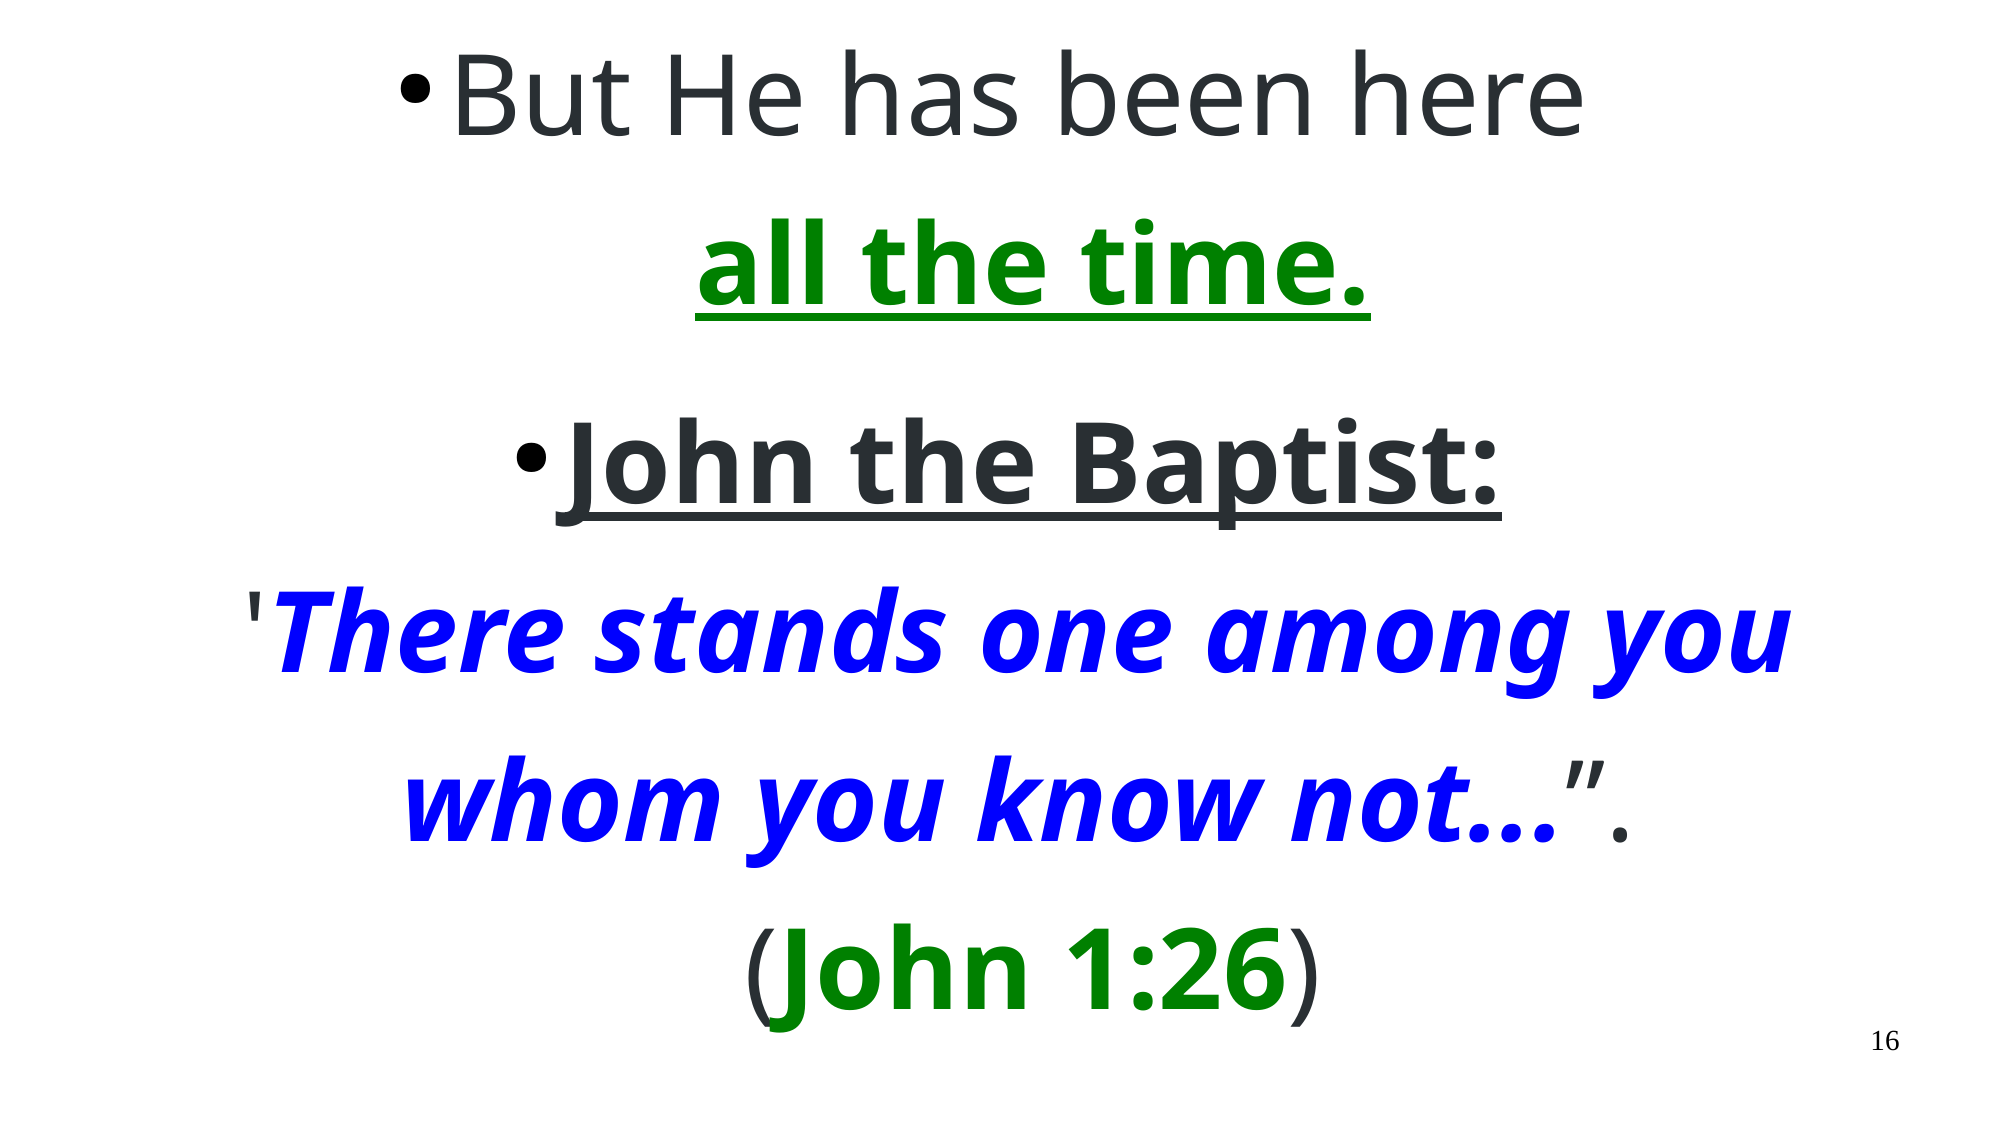

# But He has been here all the time.
John the Baptist:
'There stands one among you
whom you know not...”.
(John 1:26)
16